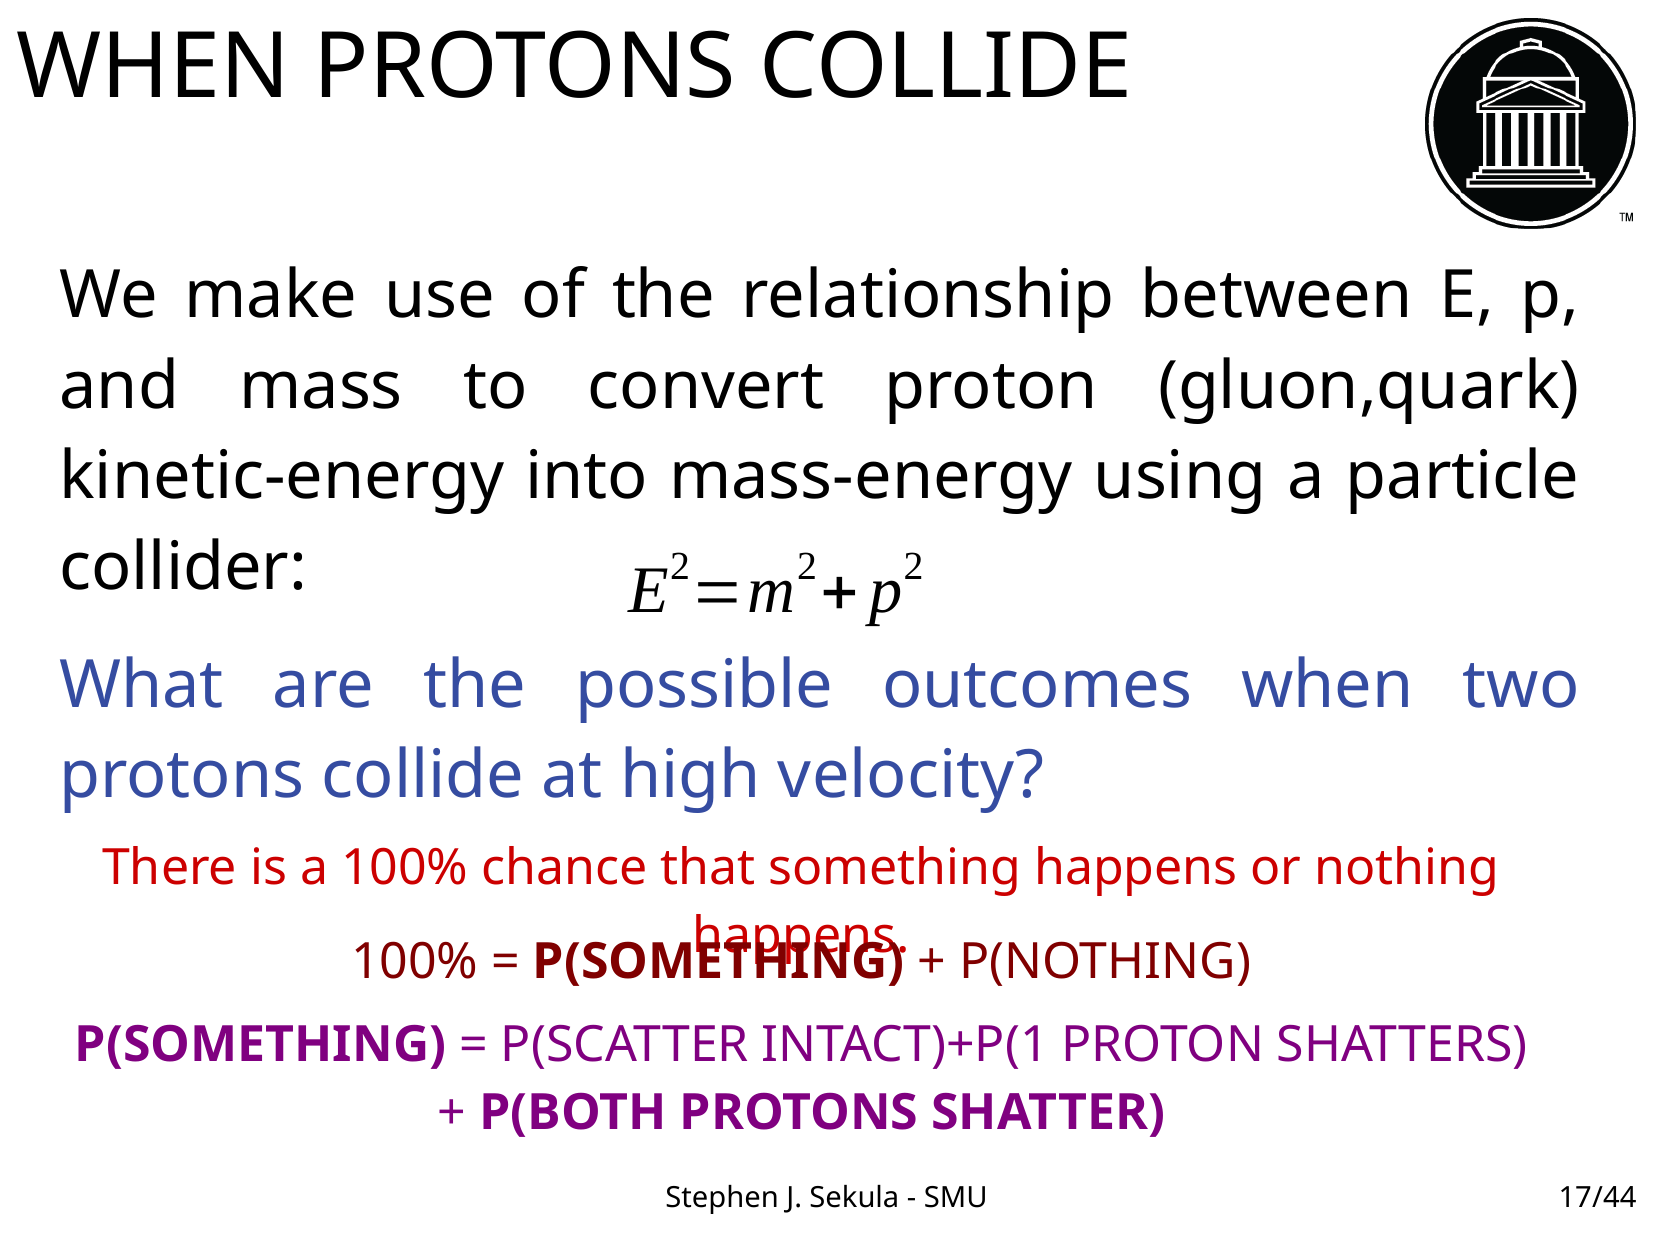

# WHEN PROTONS COLLIDE
We make use of the relationship between E, p, and mass to convert proton (gluon,quark) kinetic-energy into mass-energy using a particle collider:
What are the possible outcomes when two protons collide at high velocity?
There is a 100% chance that something happens or nothing happens.
100% = P(SOMETHING) + P(NOTHING)
P(SOMETHING) = P(SCATTER INTACT)+P(1 PROTON SHATTERS) + P(BOTH PROTONS SHATTER)
17
Stephen J. Sekula - SMU